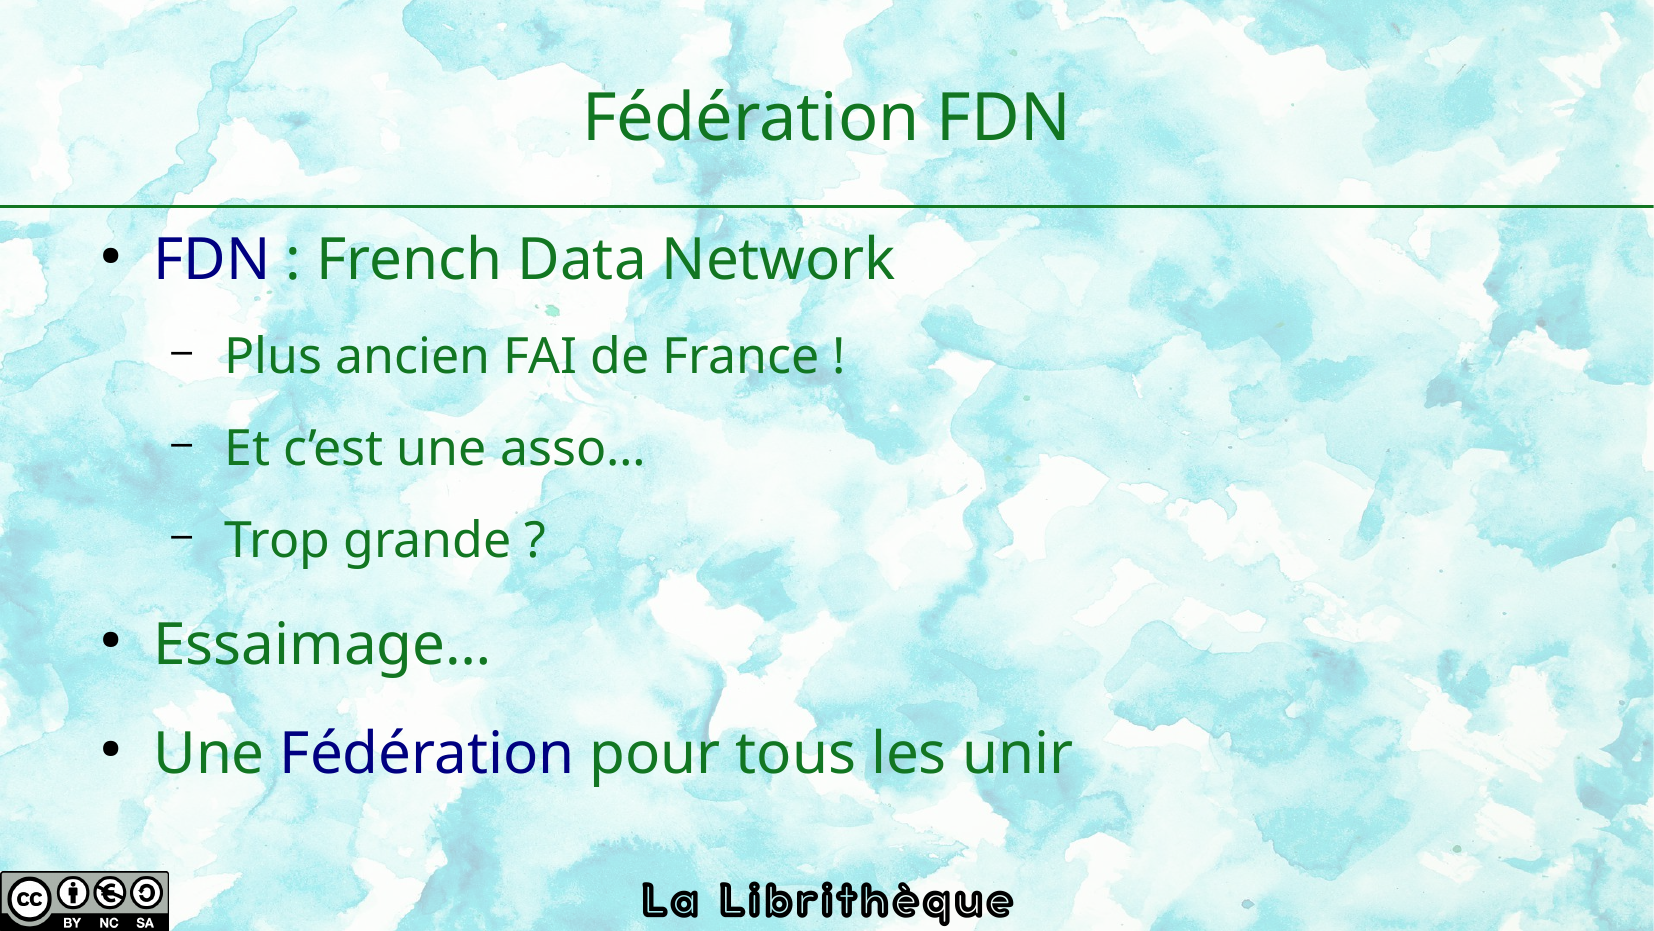

# Fédération FDN
FDN : French Data Network
Plus ancien FAI de France !
Et c’est une asso…
Trop grande ?
Essaimage…
Une Fédération pour tous les unir